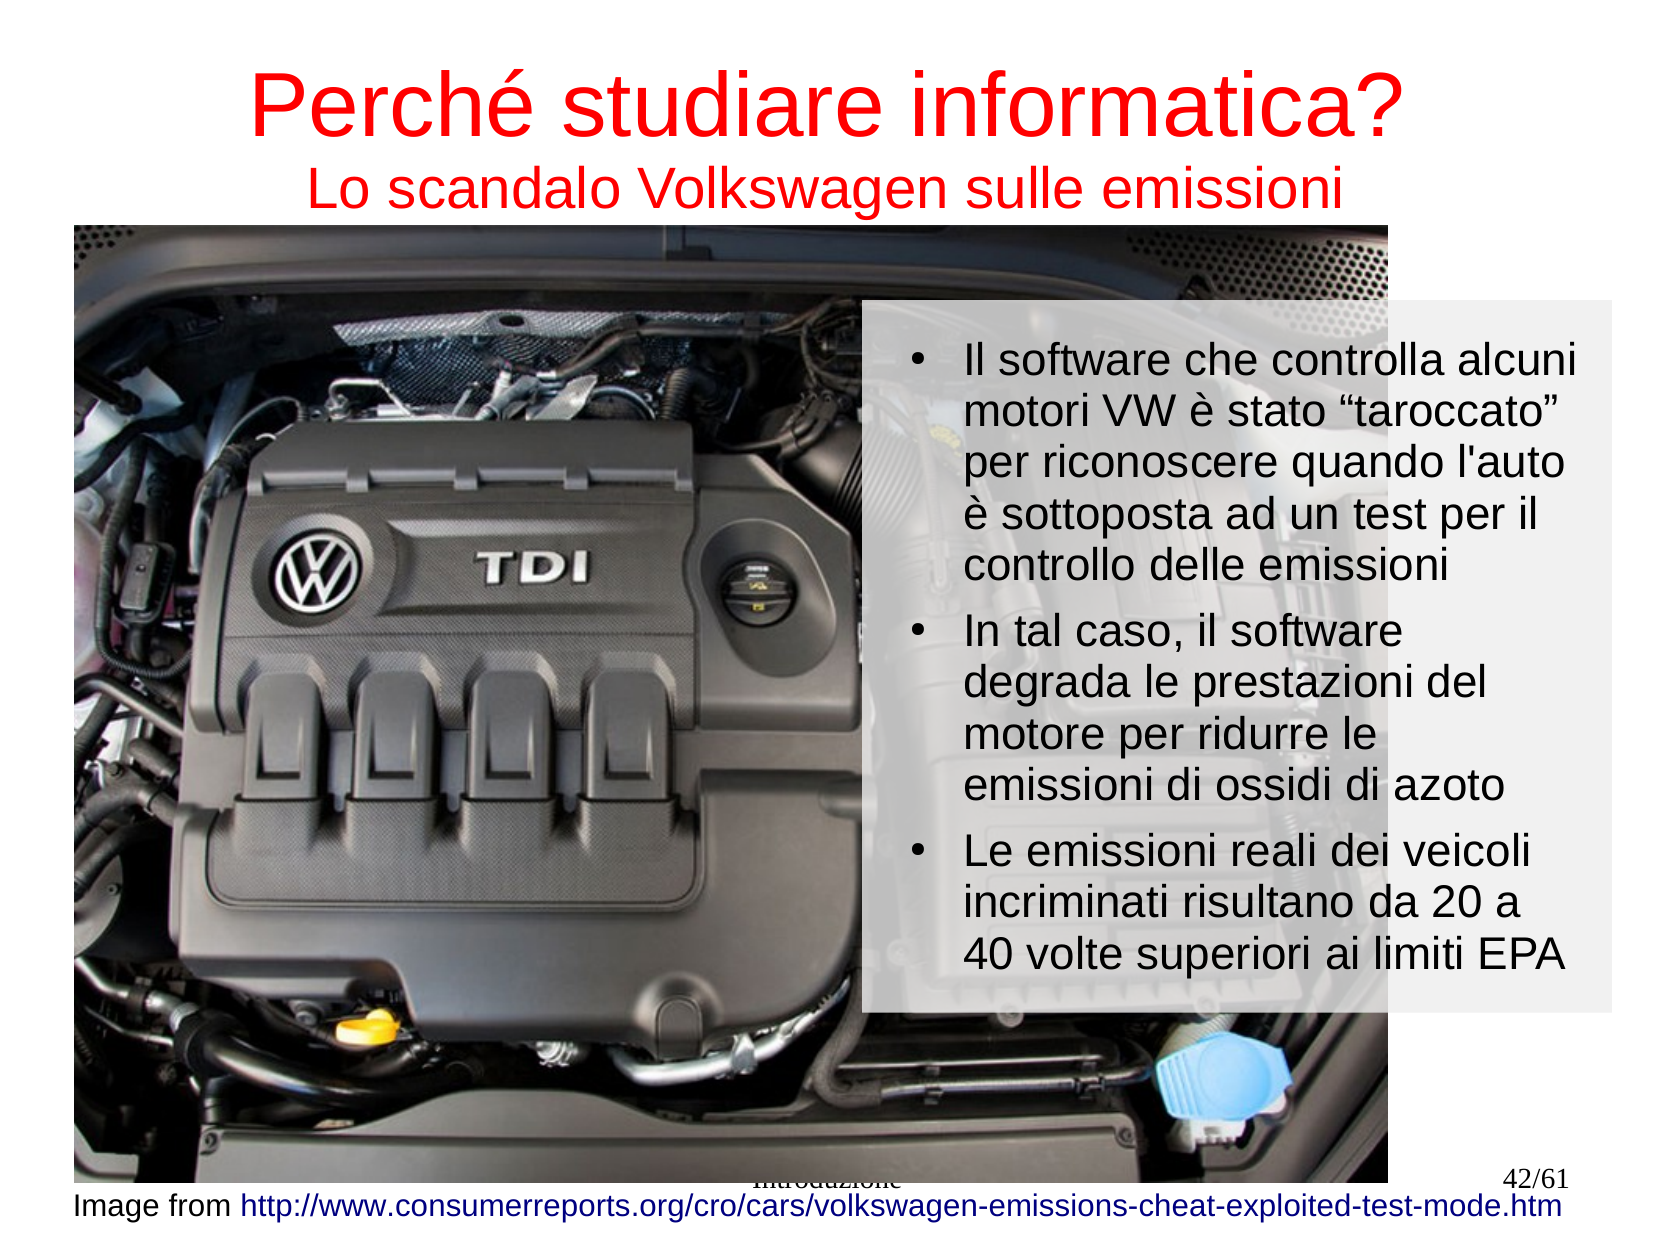

# Perché studiare informatica? Lo scandalo Volkswagen sulle emissioni
Il software che controlla alcuni motori VW è stato “taroccato” per riconoscere quando l'auto è sottoposta ad un test per il controllo delle emissioni
In tal caso, il software degrada le prestazioni del motore per ridurre le emissioni di ossidi di azoto
Le emissioni reali dei veicoli incriminati risultano da 20 a 40 volte superiori ai limiti EPA
Introduzione
42
Image from http://www.consumerreports.org/cro/cars/volkswagen-emissions-cheat-exploited-test-mode.htm